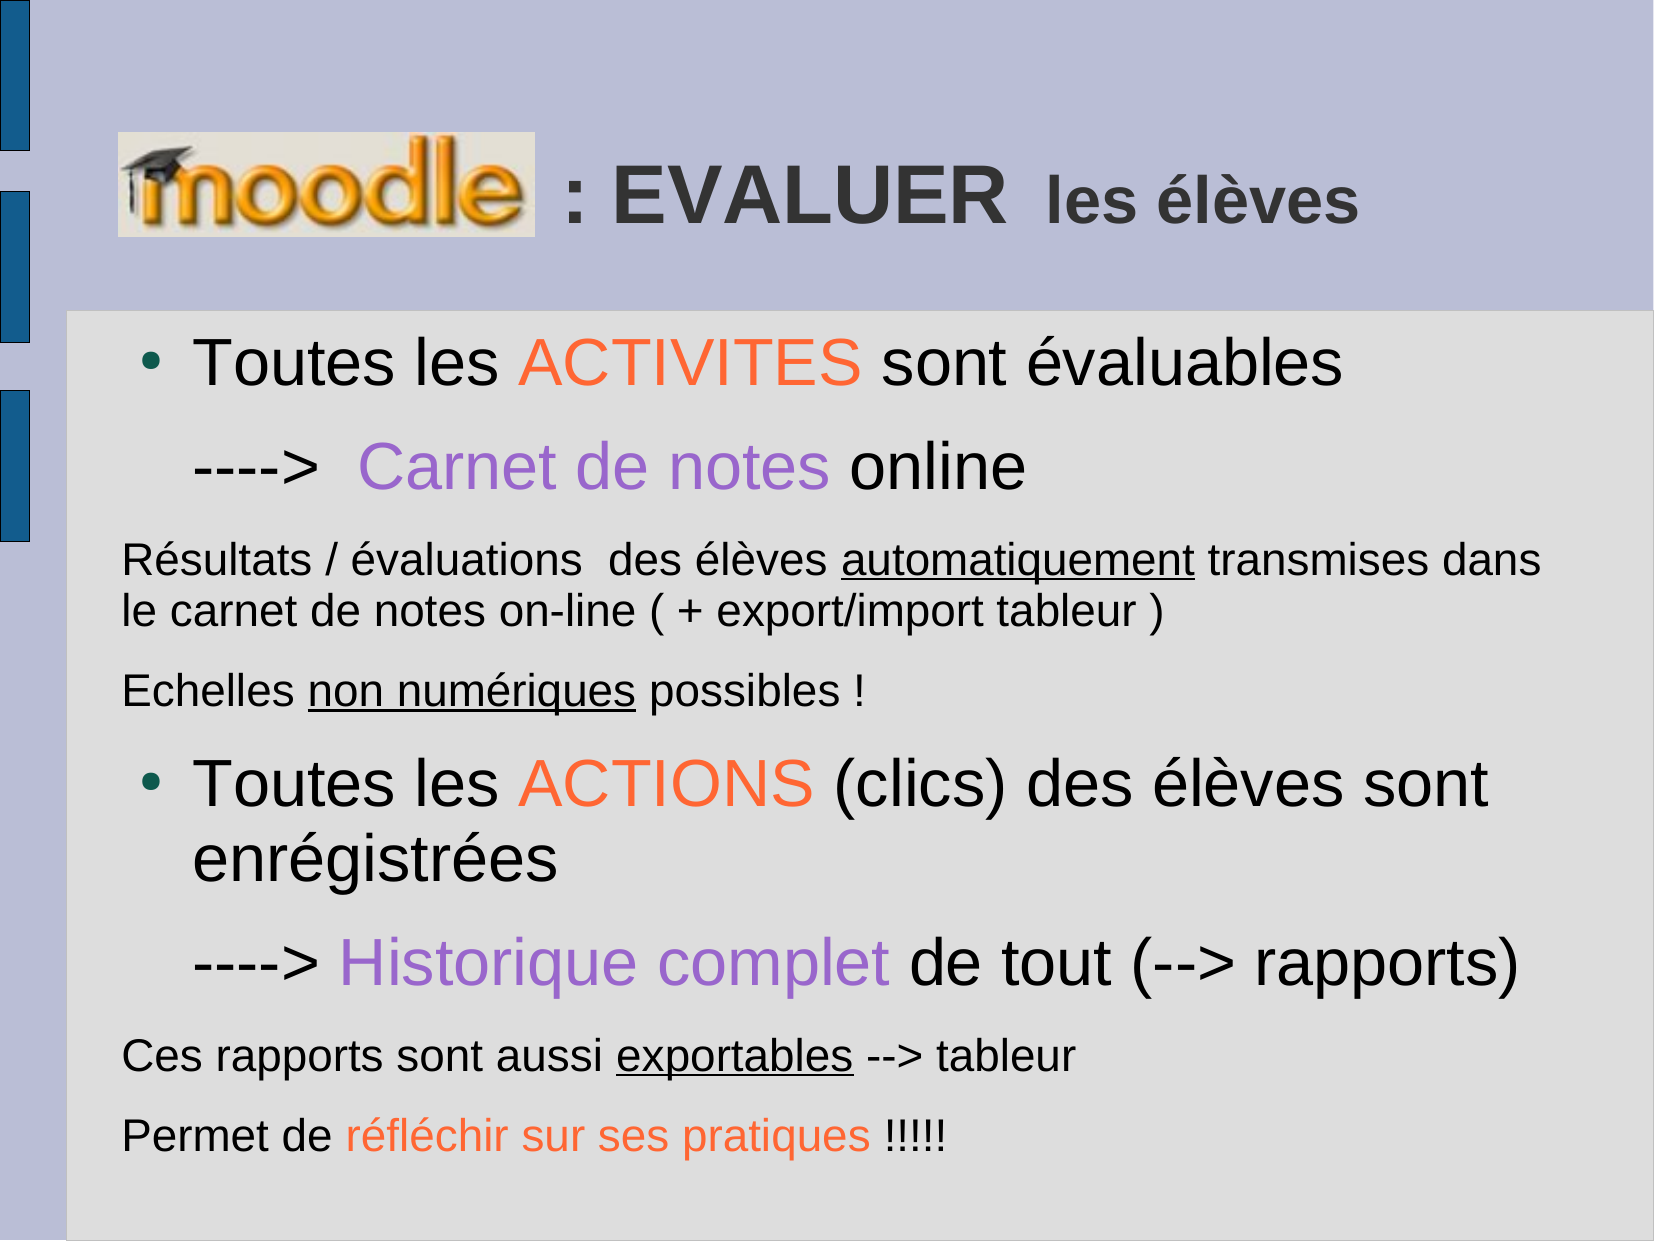

# : EVALUER les élèves
Toutes les ACTIVITES sont évaluables
----> Carnet de notes online
Résultats / évaluations des élèves automatiquement transmises dans le carnet de notes on-line ( + export/import tableur )
Echelles non numériques possibles !
Toutes les ACTIONS (clics) des élèves sont enrégistrées
----> Historique complet de tout (--> rapports)
Ces rapports sont aussi exportables --> tableur
Permet de réfléchir sur ses pratiques !!!!!